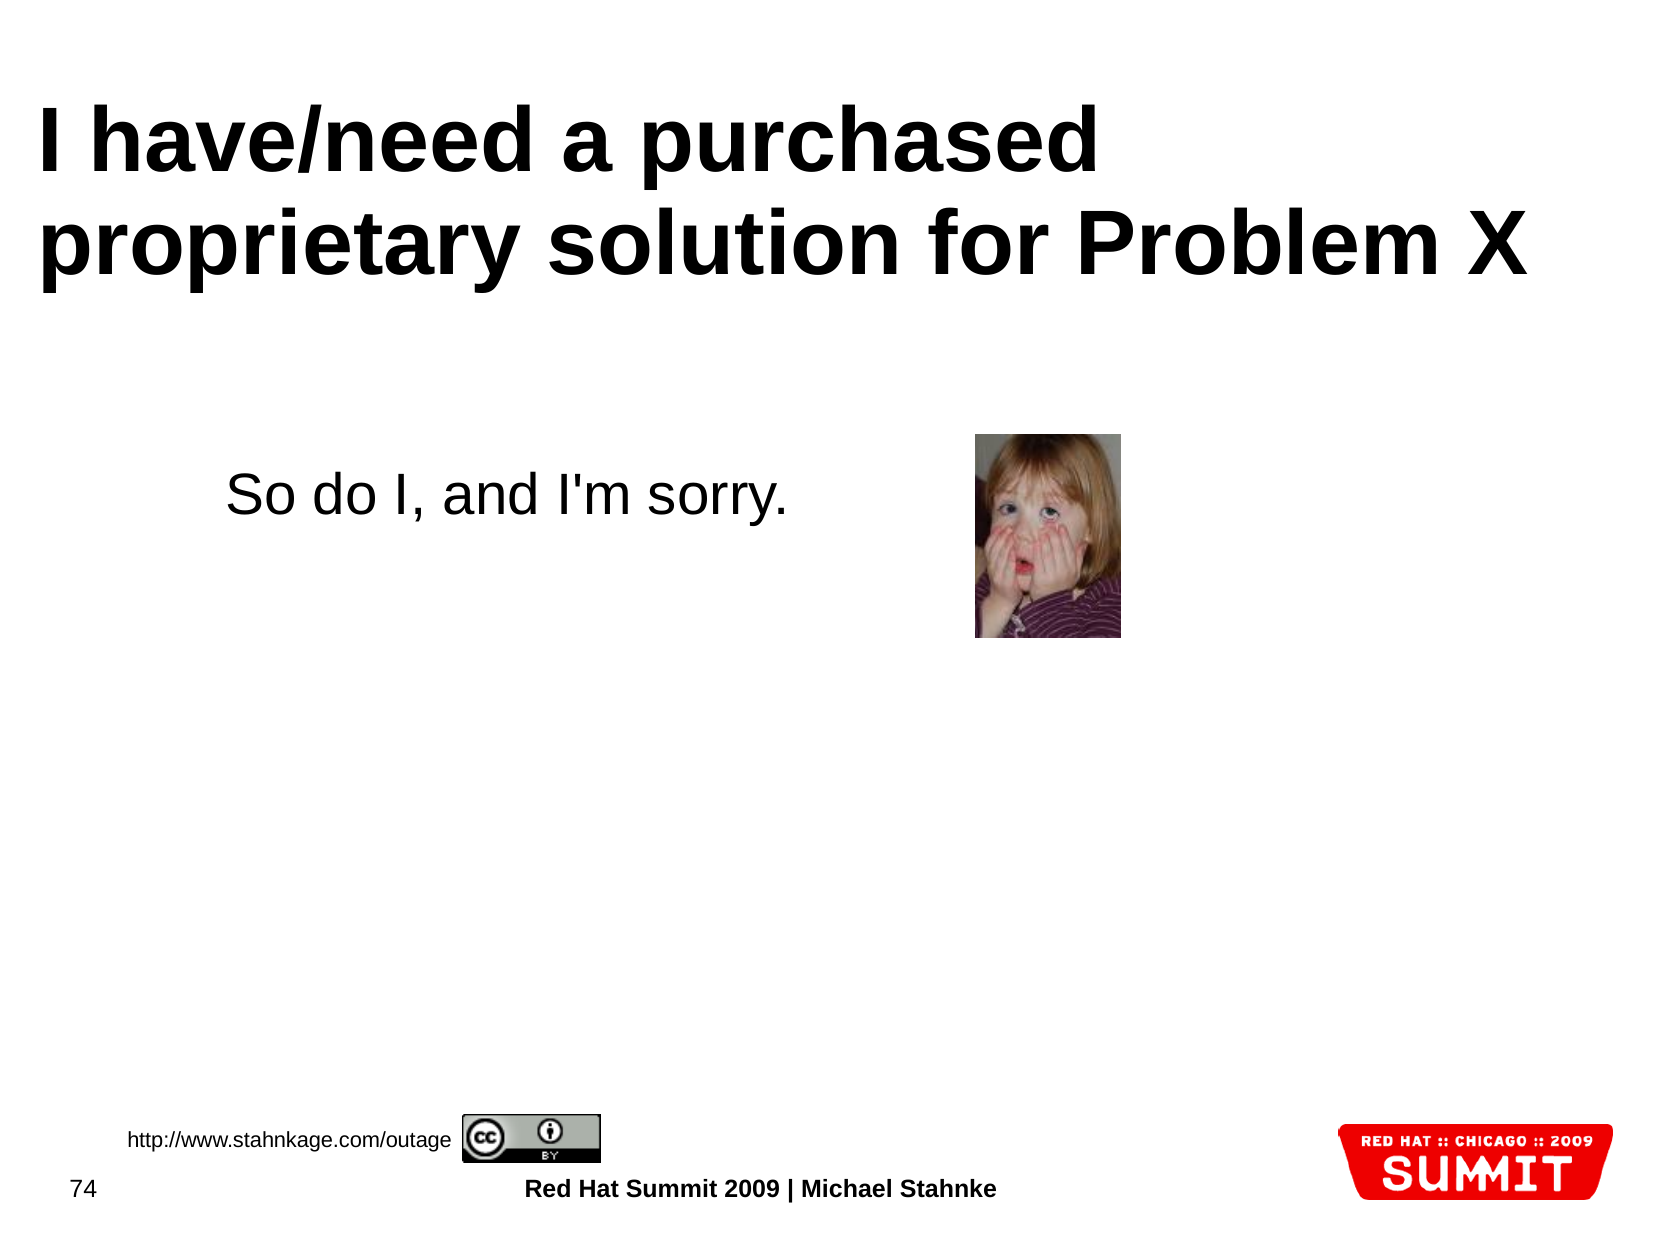

# I have/need a purchased proprietary solution for Problem X
So do I, and I'm sorry.
http://www.stahnkage.com/outage